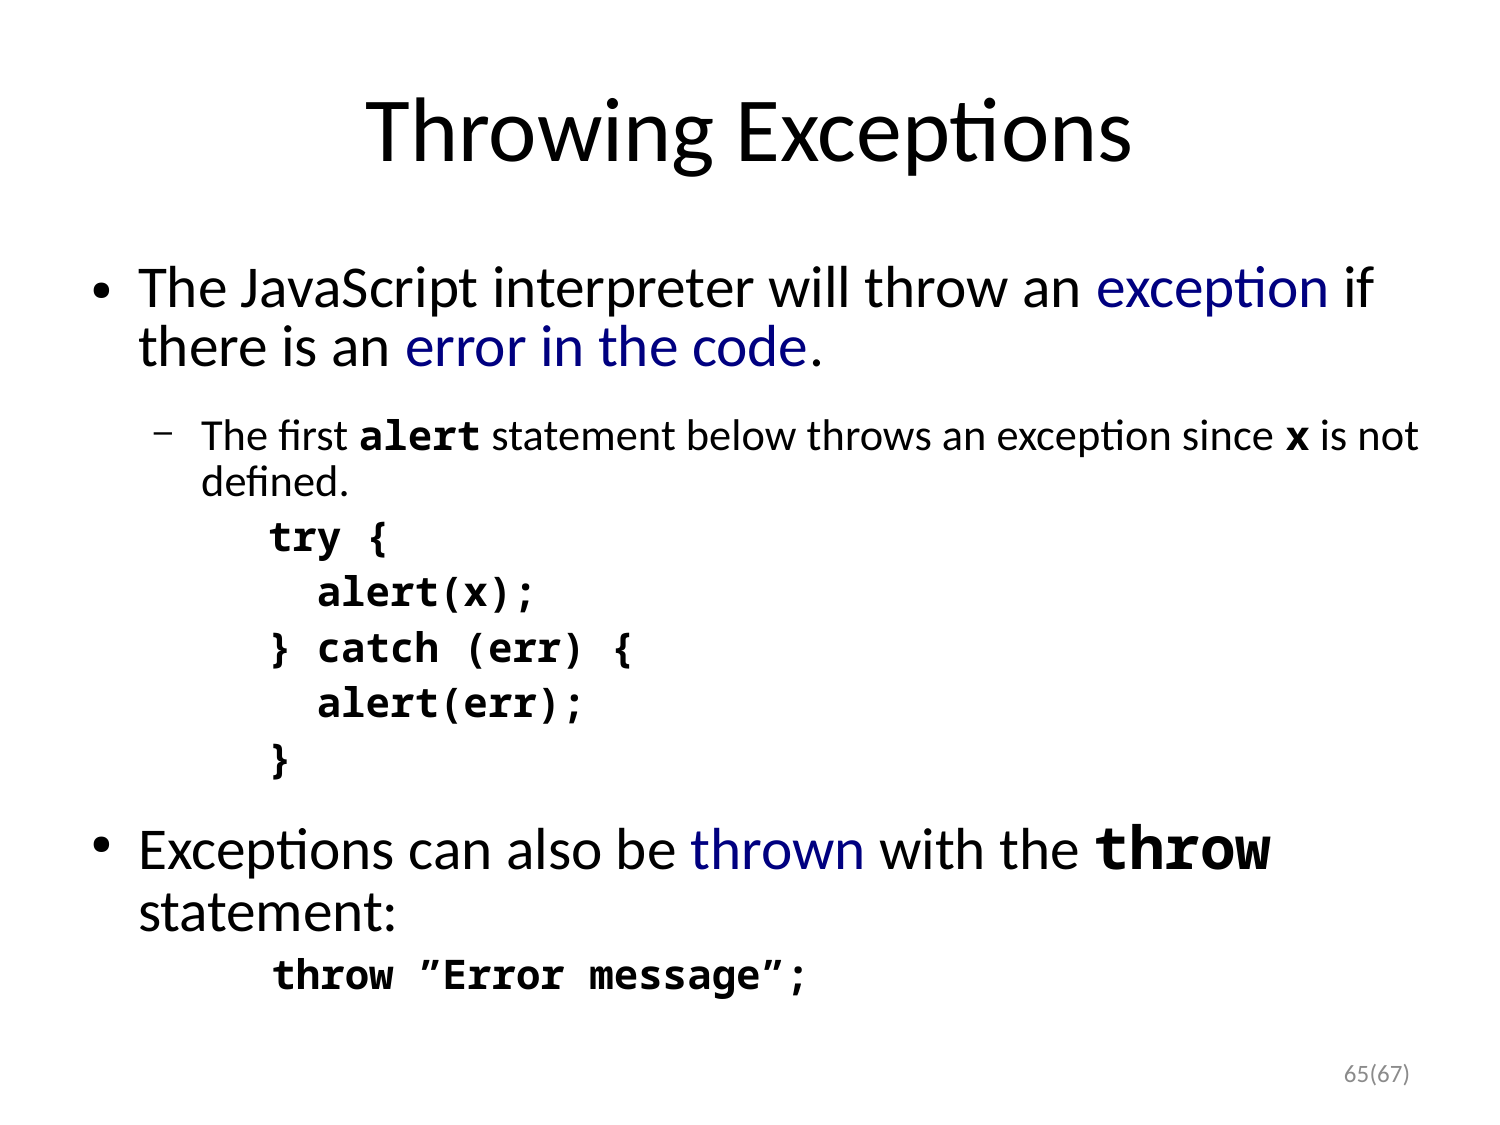

# Throwing Exceptions
The JavaScript interpreter will throw an exception if there is an error in the code.
The first alert statement below throws an exception since x is not defined.
	try {
 	 alert(x);
	} catch (err) {
 	 alert(err);
	}
Exceptions can also be thrown with the throw statement:
		 	throw ”Error message”;
65